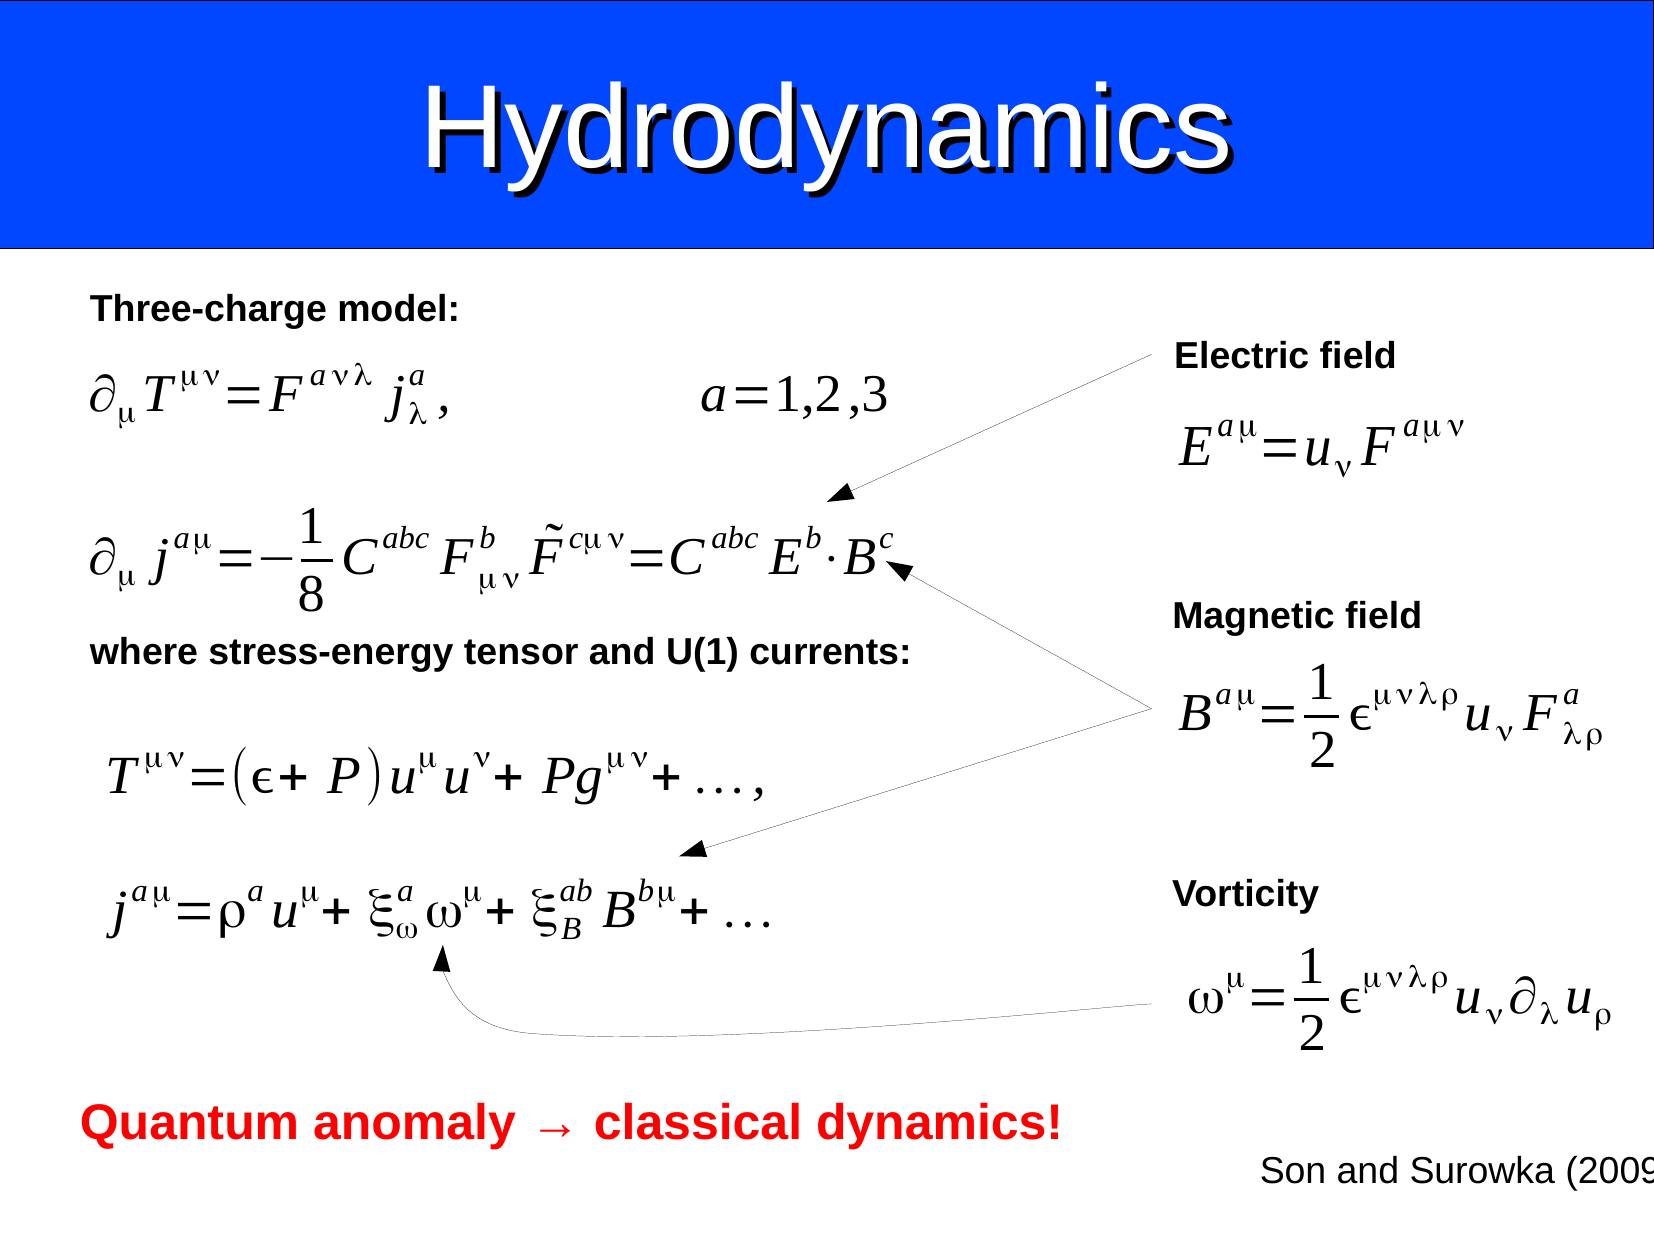

# Hydrodynamics
Three-charge model:
Electric field
Magnetic field
where stress-energy tensor and U(1) currents:
Vorticity
Quantum anomaly → classical dynamics!
Son and Surowka (2009)